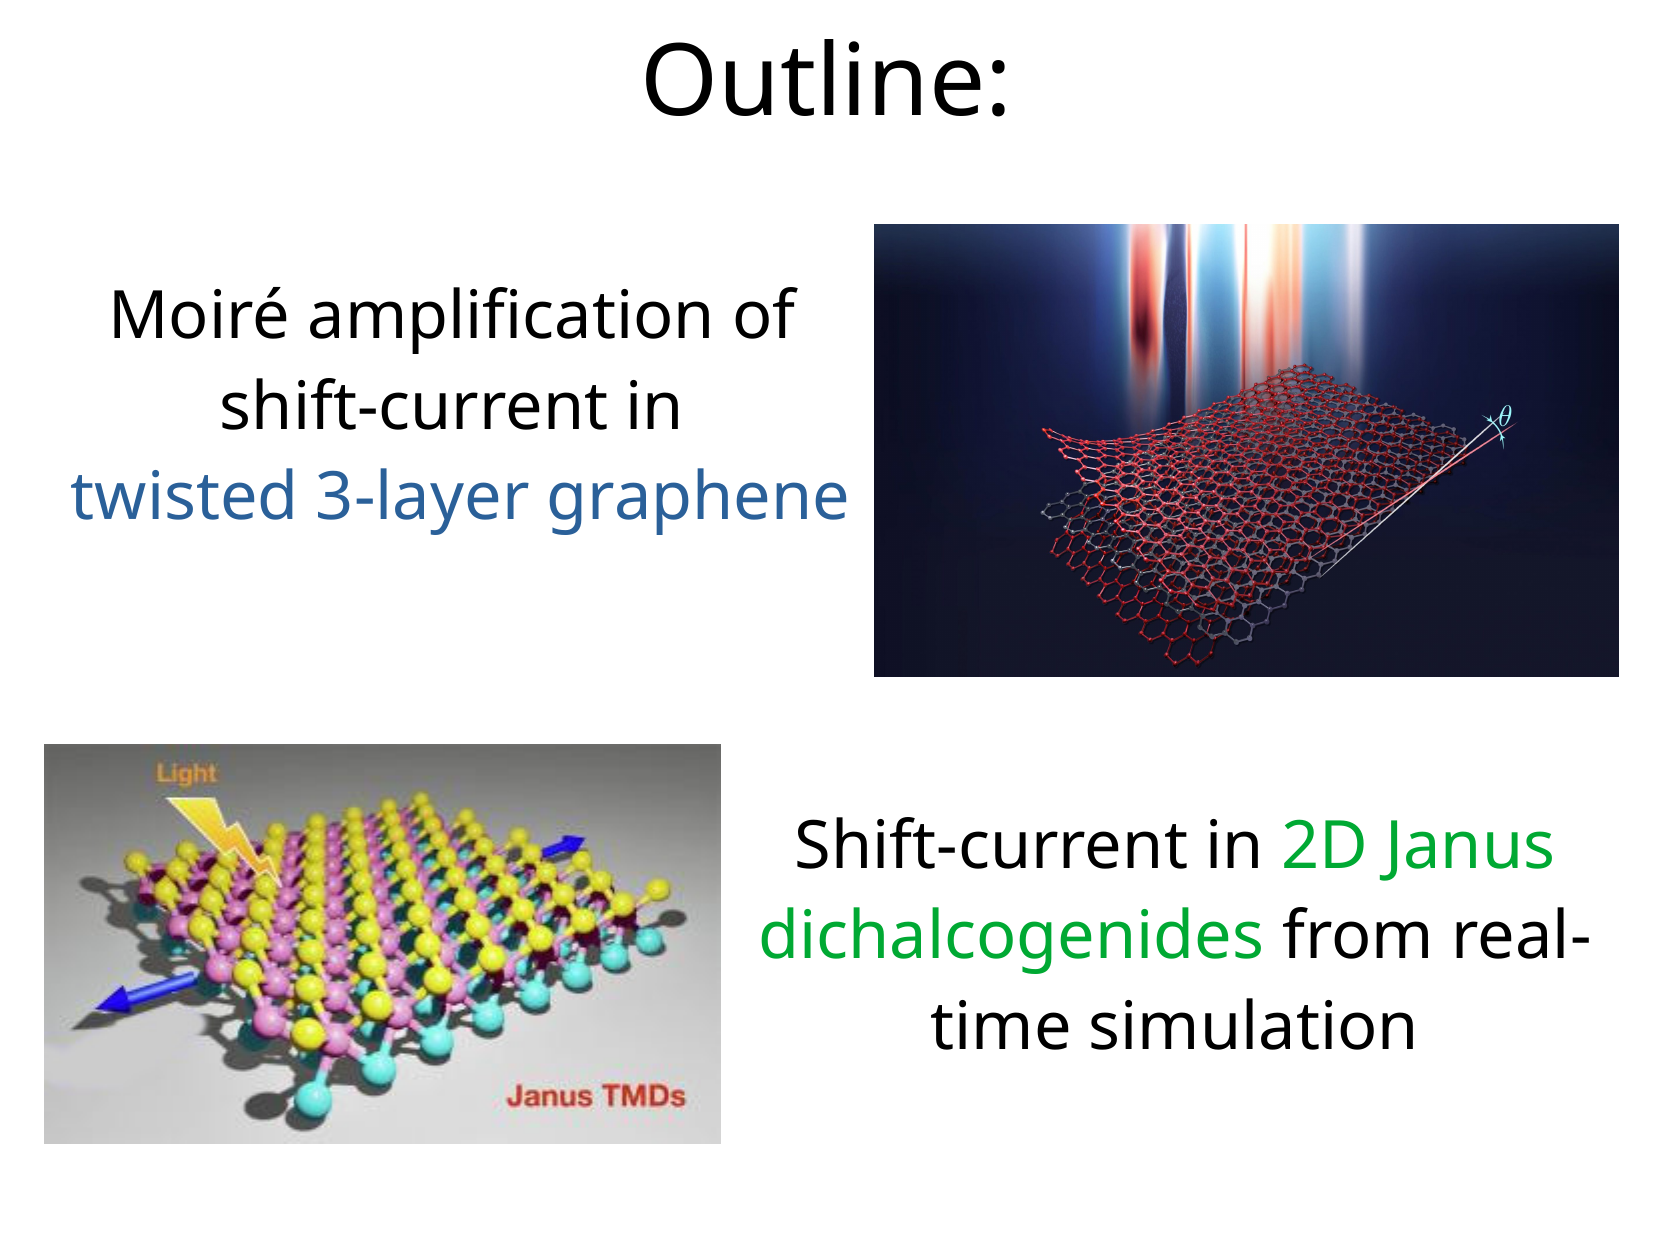

# Outline:
Moiré amplification of
shift-current in
twisted 3-layer graphene
Shift-current in 2D Janus
dichalcogenides from real-time simulation